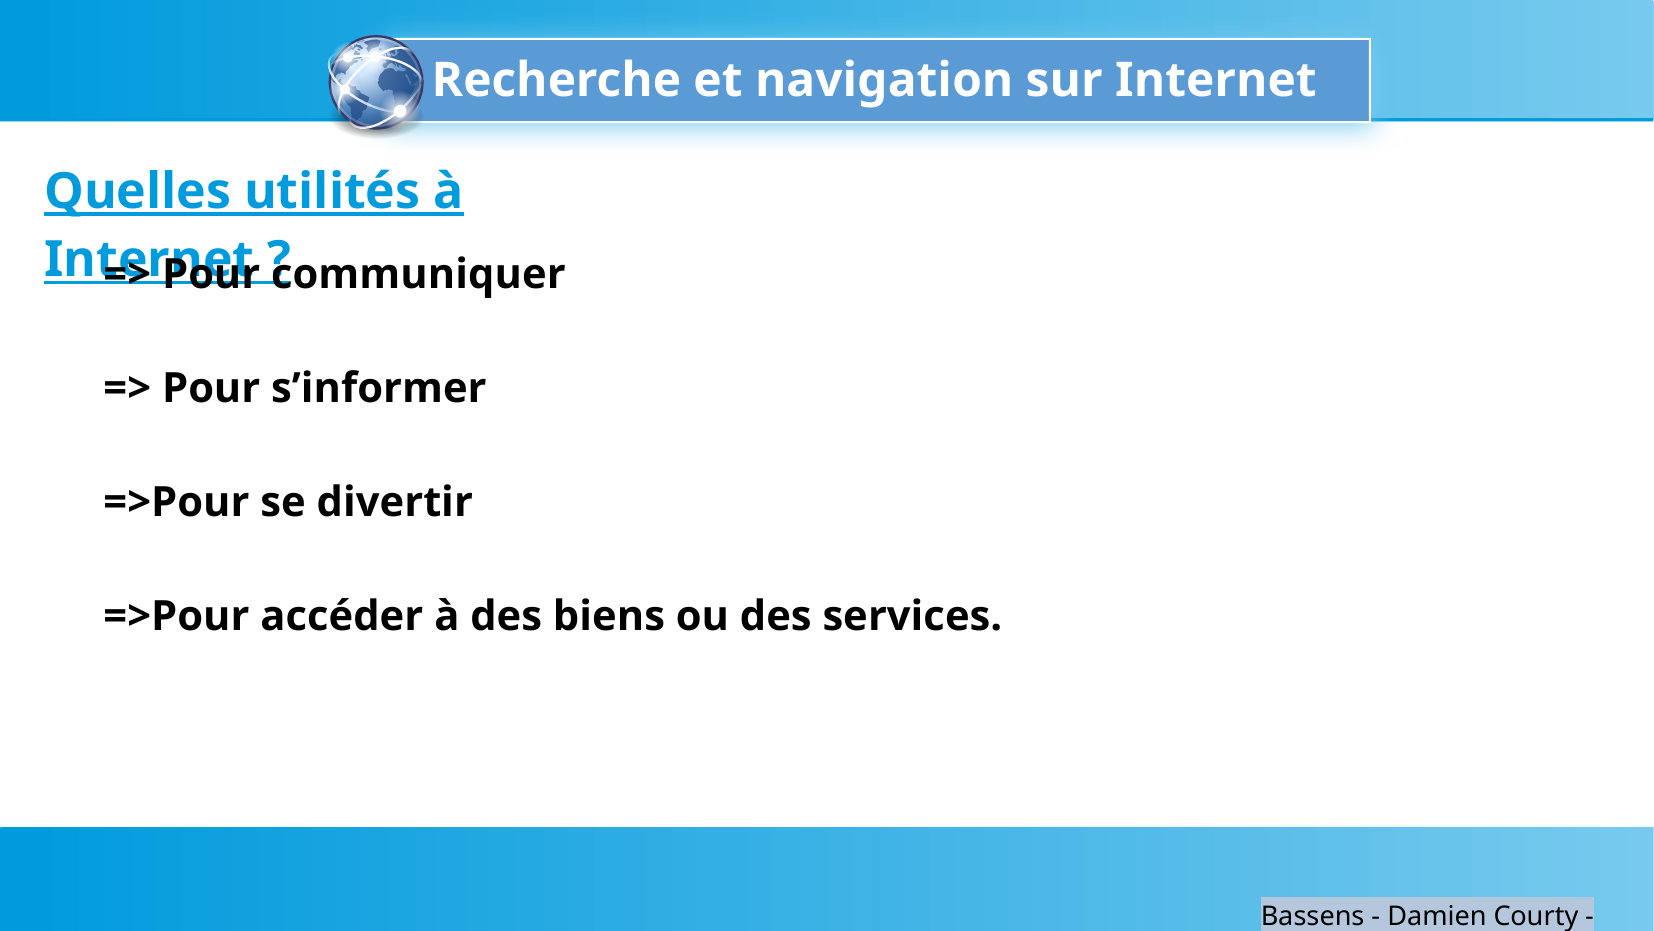

Recherche et navigation sur Internet
Quelles utilités à Internet ?
=> Pour communiquer
=> Pour s’informer
=>Pour se divertir
=>Pour accéder à des biens ou des services.
Bassens - Damien Courty - 2024